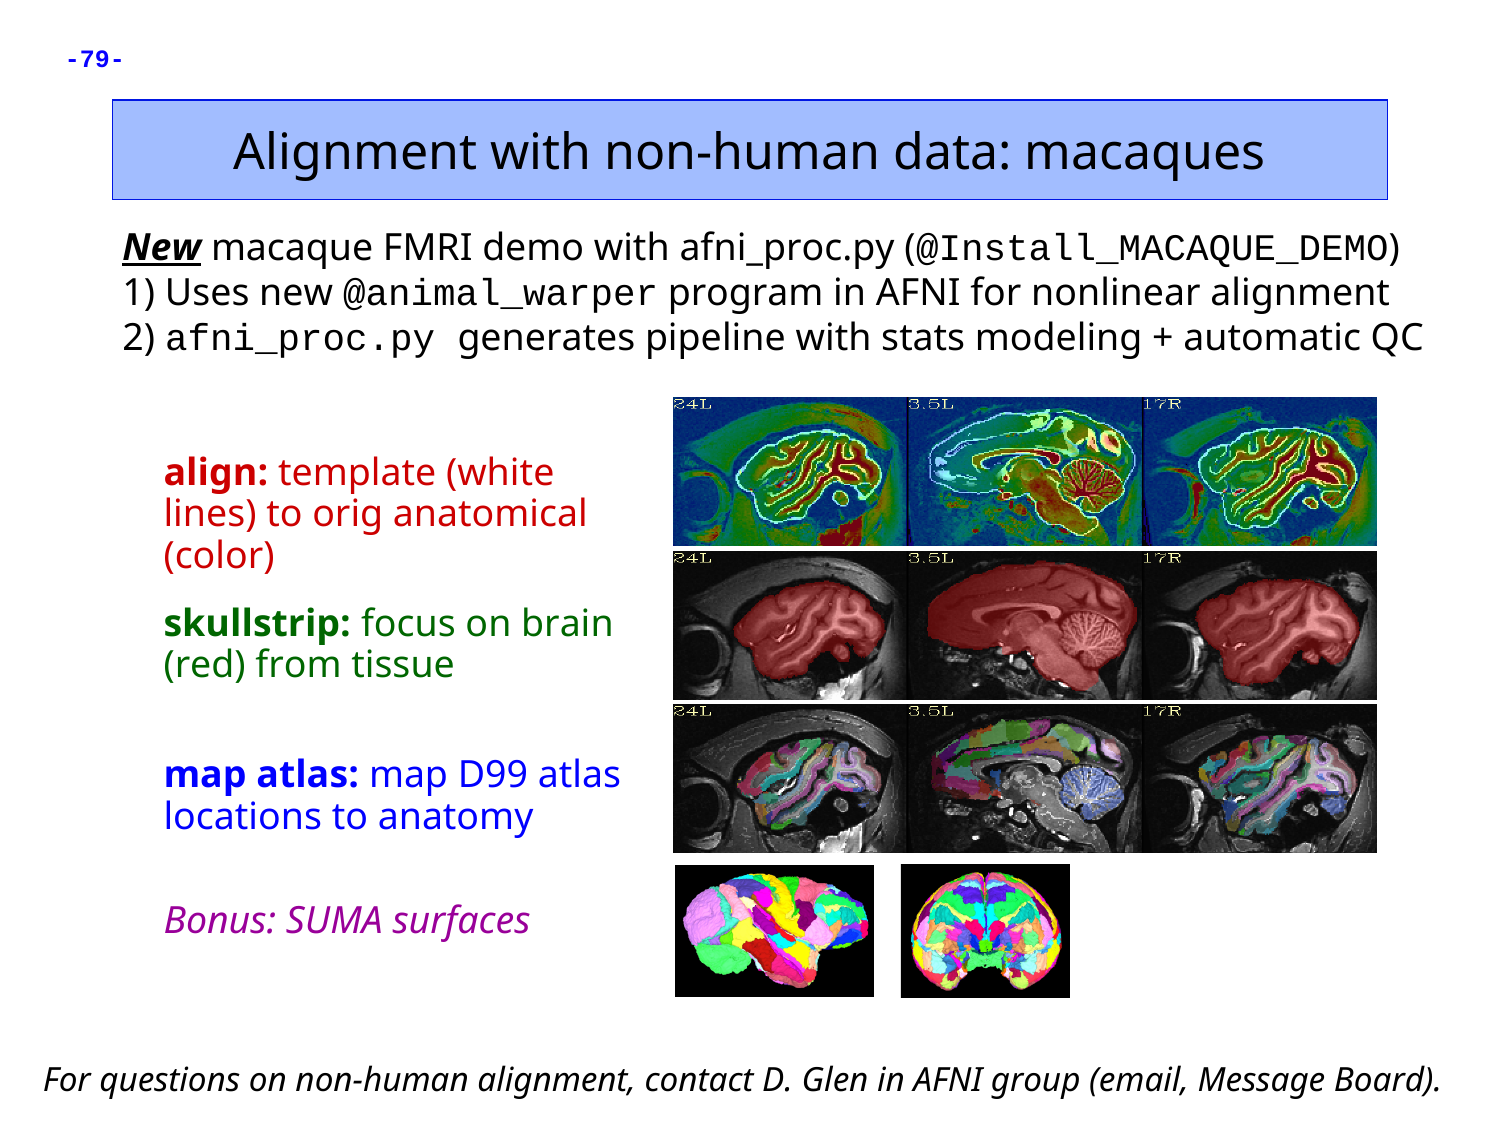

Reveley, Gruslys, Ye, Glen, Samaha,
Russ, Saad, Seth, Leopold, Saleem (2017)
Alignment with non-human data: macaques
New macaque FMRI demo with afni_proc.py (@Install_MACAQUE_DEMO)
1) Uses new @animal_warper program in AFNI for nonlinear alignment
2) afni_proc.py generates pipeline with stats modeling + automatic QC
align: template (white lines) to orig anatomical (color)
skullstrip: focus on brain (red) from tissue
map atlas: map D99 atlas locations to anatomy
Bonus: SUMA surfaces
For questions on non-human alignment, contact D. Glen in AFNI group (email, Message Board).